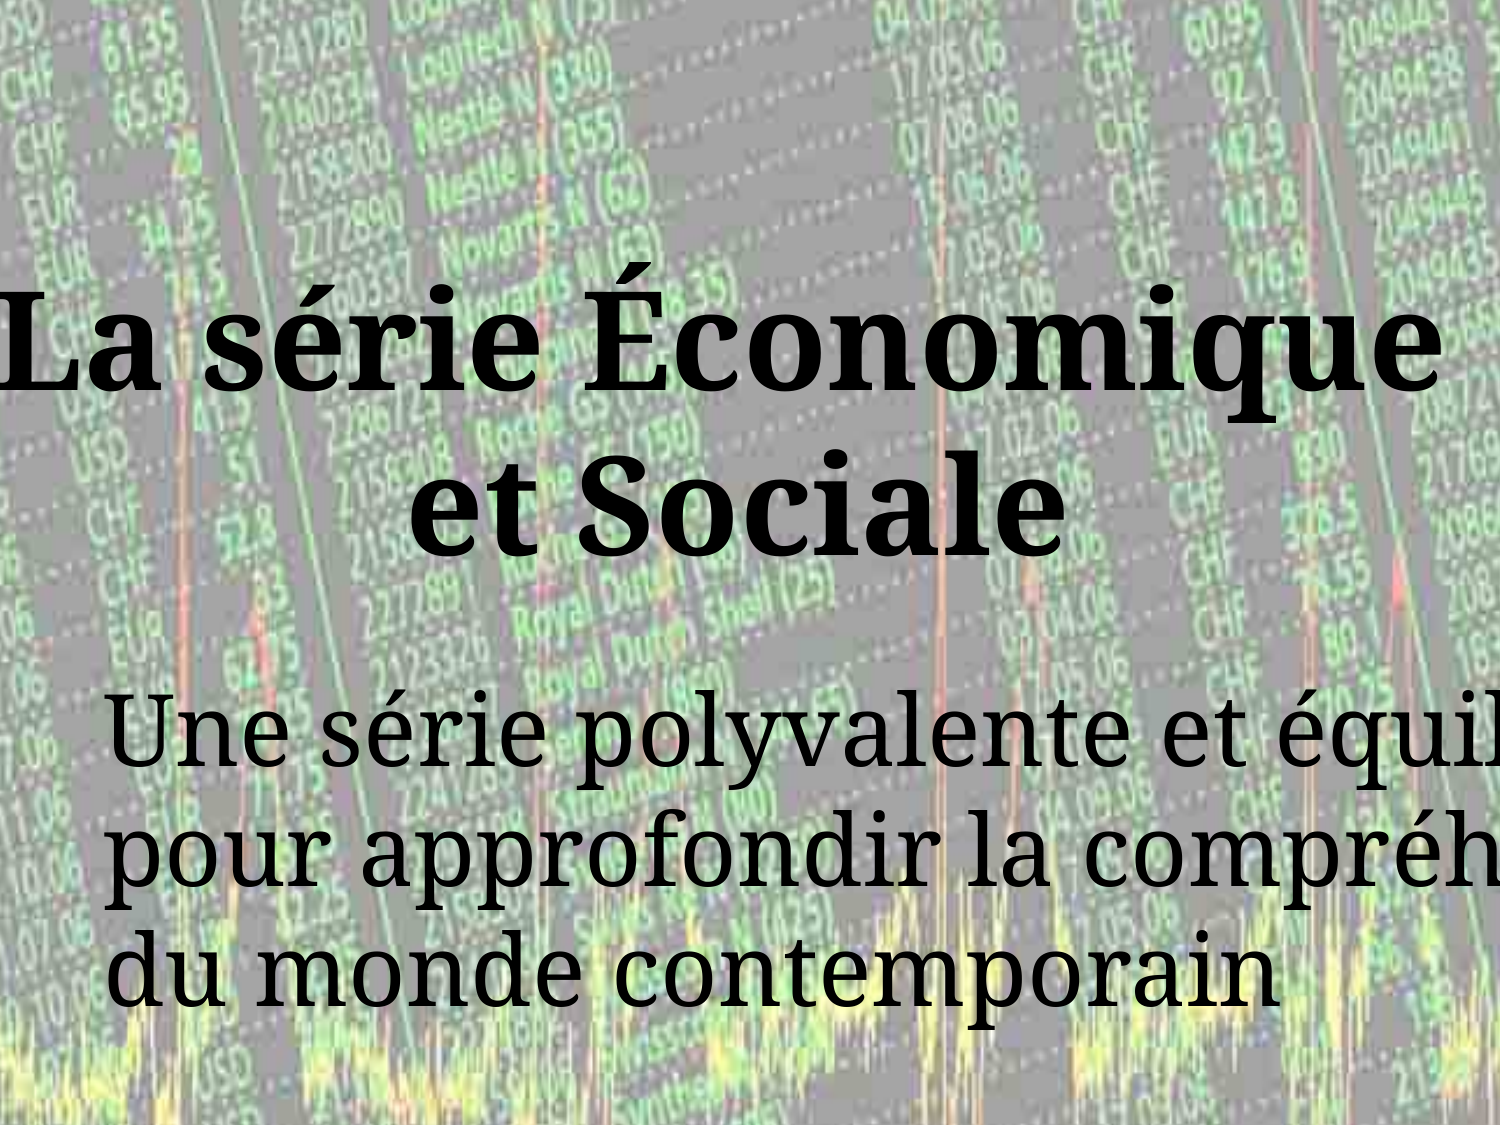

La série Économique
et Sociale
Une série polyvalente et équilibrée
pour approfondir la compréhension
du monde contemporain